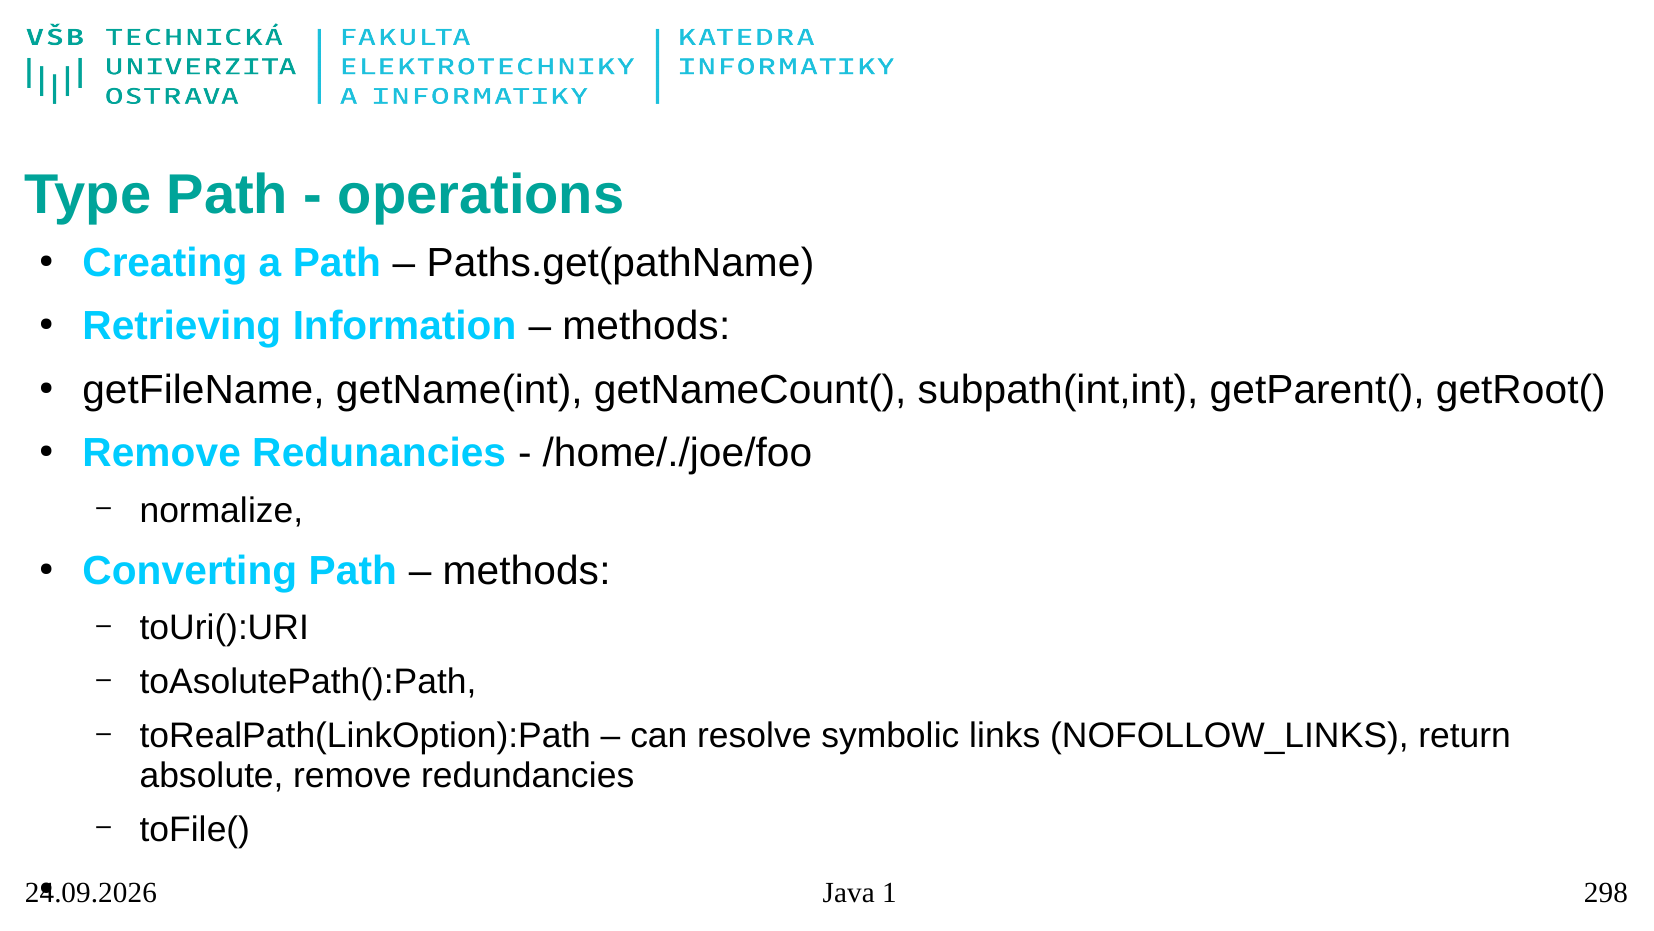

# Type Path - operations
Creating a Path – Paths.get(pathName)
Retrieving Information – methods:
getFileName, getName(int), getNameCount(), subpath(int,int), getParent(), getRoot()
Remove Redunancies - /home/./joe/foo
normalize,
Converting Path – methods:
toUri():URI
toAsolutePath():Path,
toRealPath(LinkOption):Path – can resolve symbolic links (NOFOLLOW_LINKS), return absolute, remove redundancies
toFile()
Java 1
298